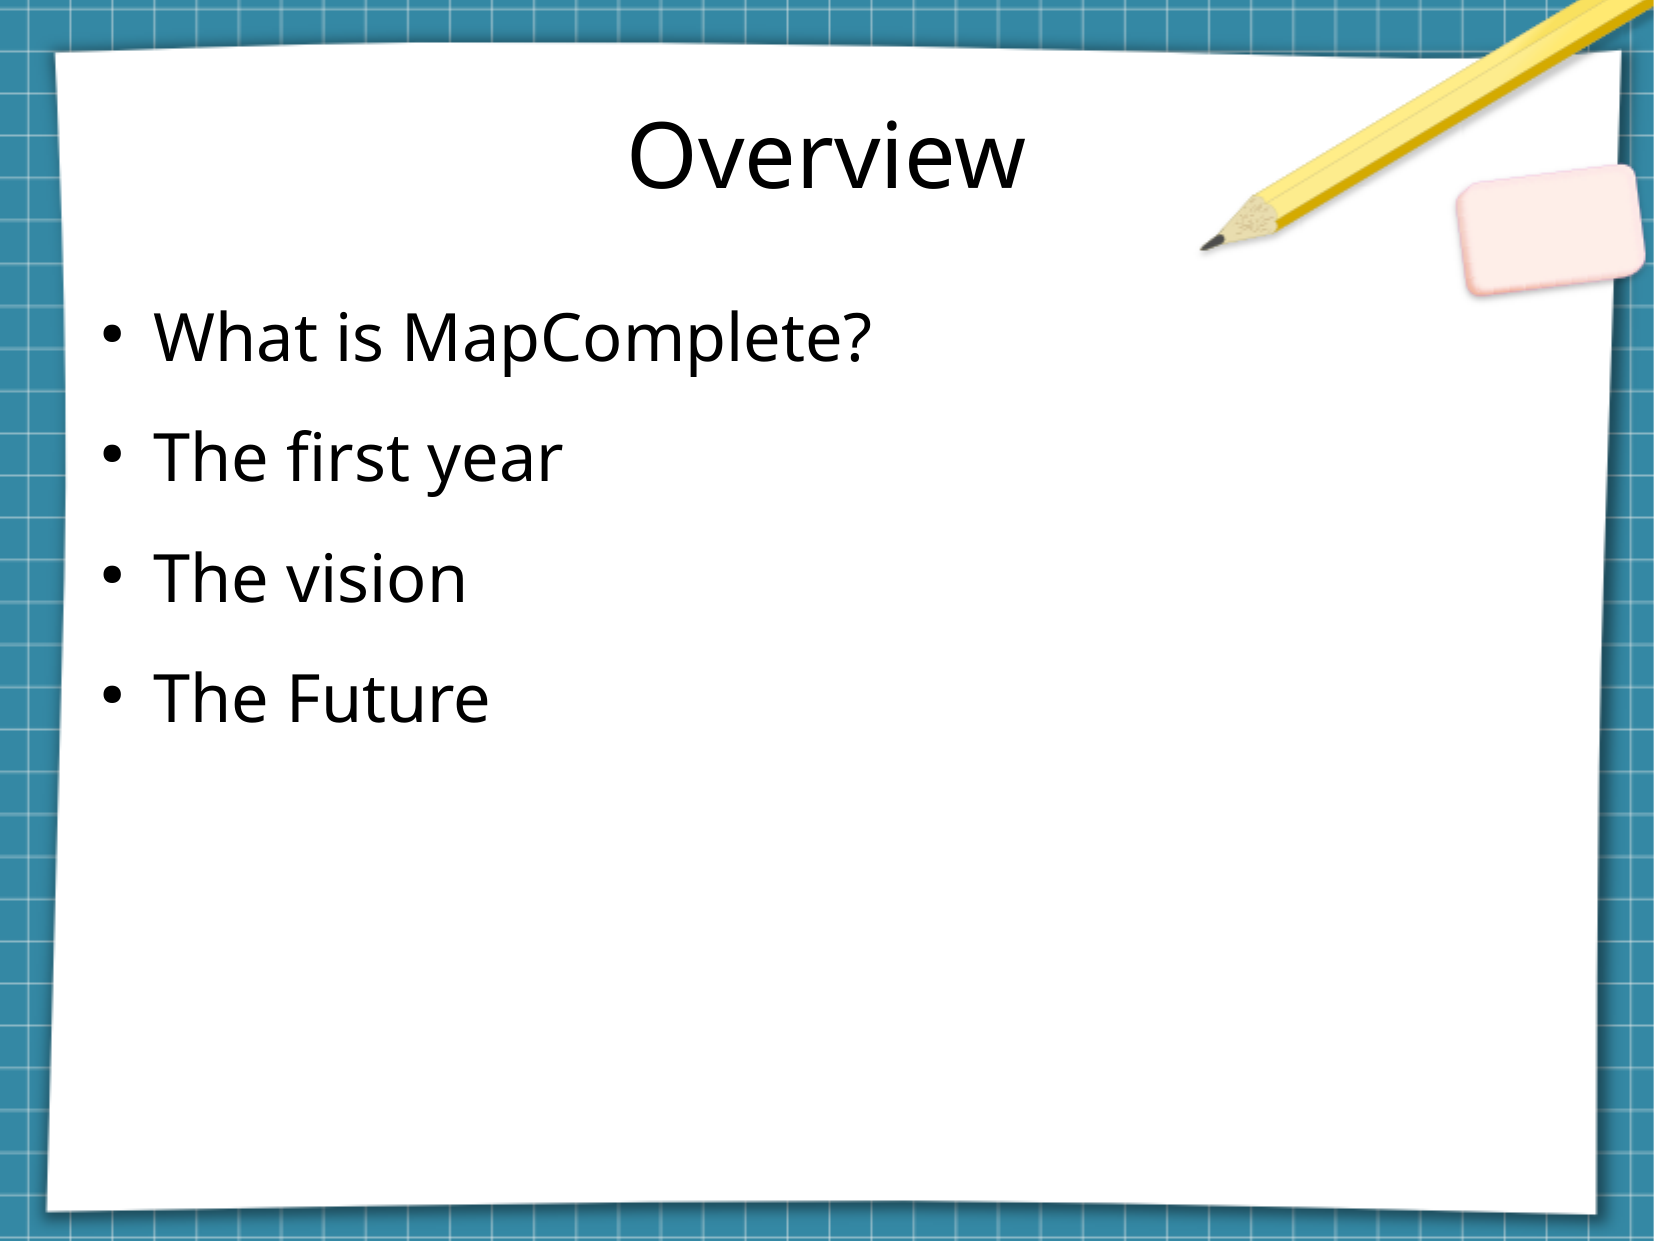

# Overview
What is MapComplete?
The first year
The vision
The Future